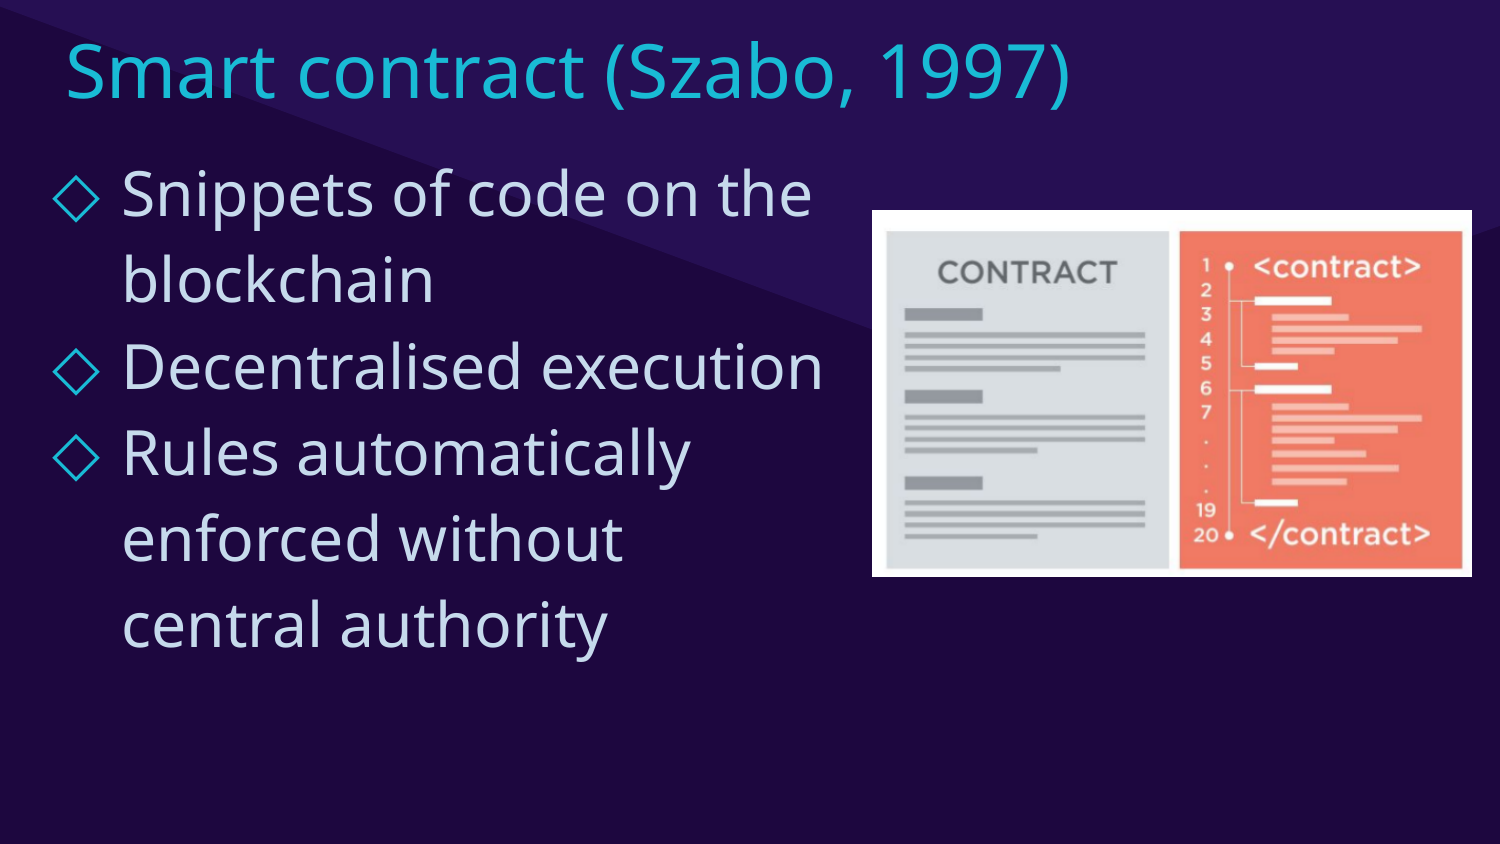

# Smart contract (Szabo, 1997)
Snippets of code on the blockchain
Decentralised execution
Rules automatically enforced without central authority